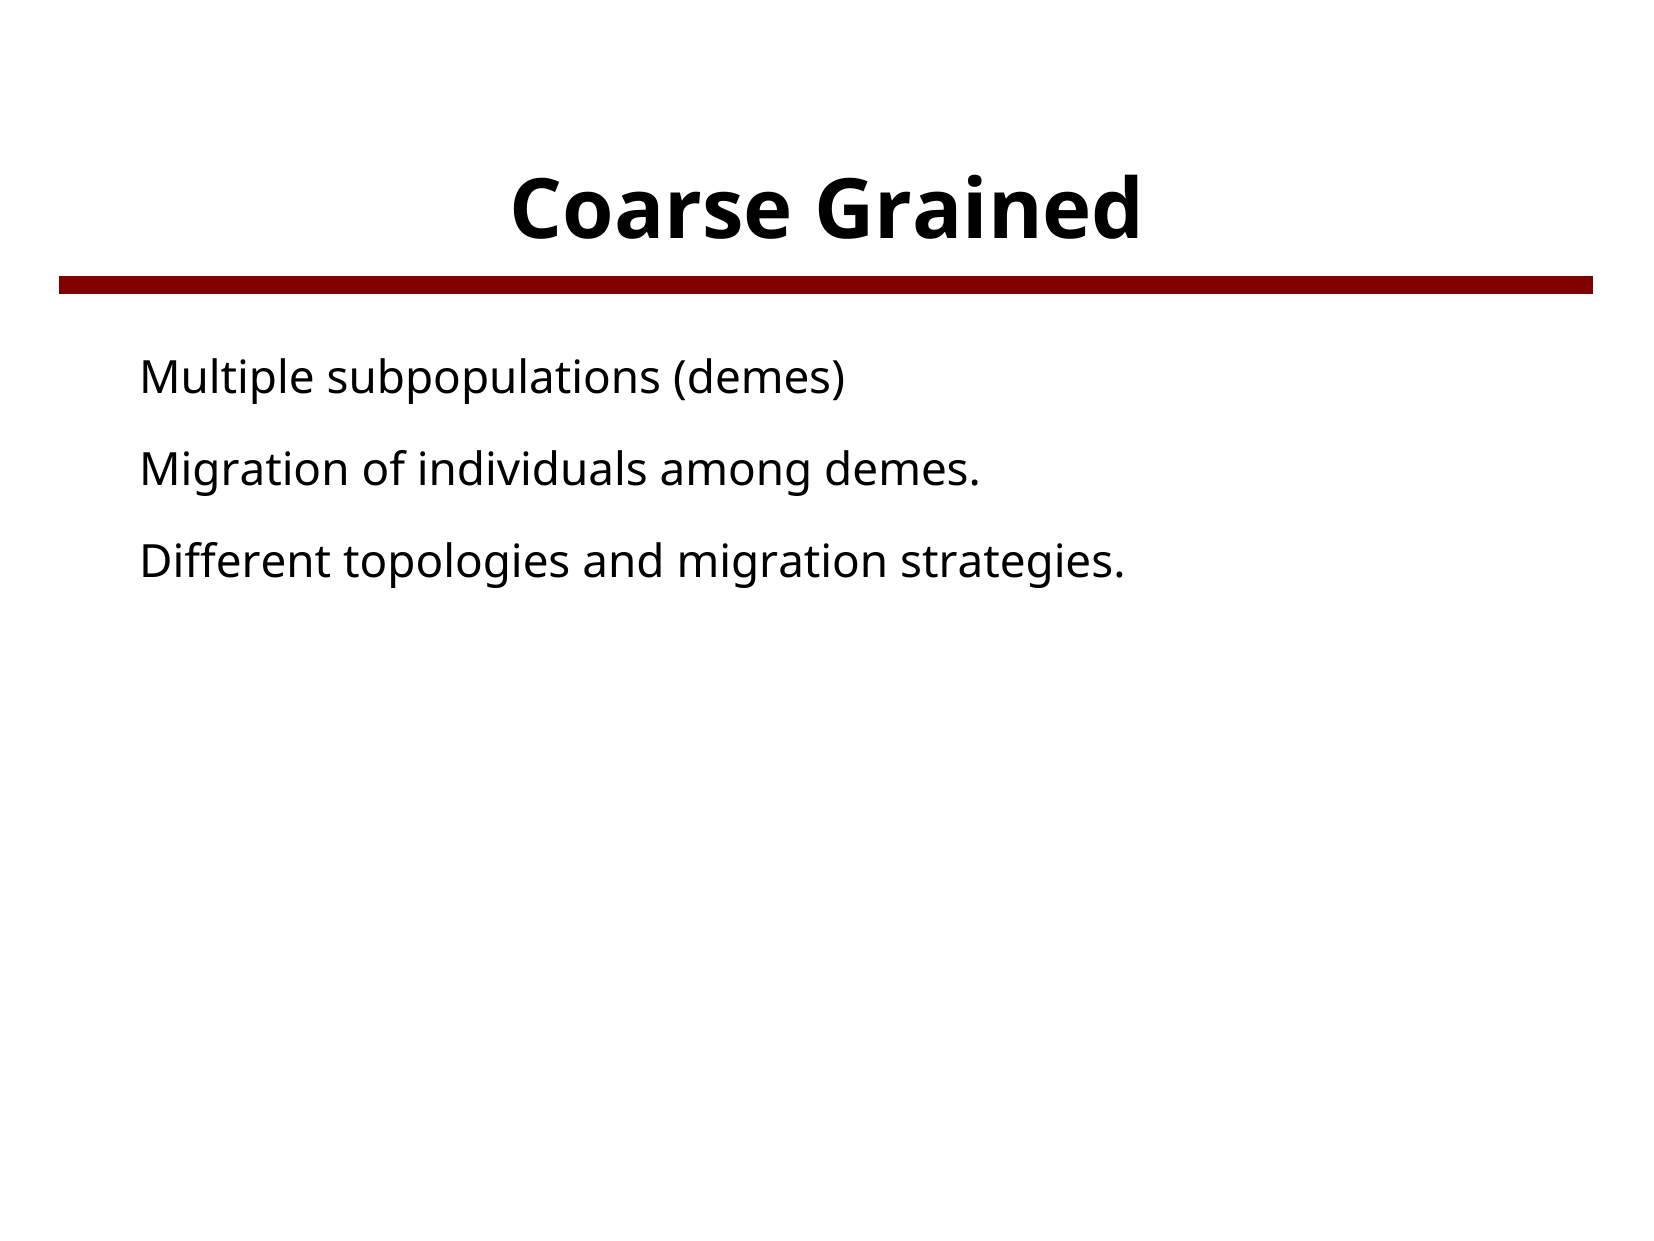

# Coarse Grained
Multiple subpopulations (demes)
Migration of individuals among demes.
Different topologies and migration strategies.